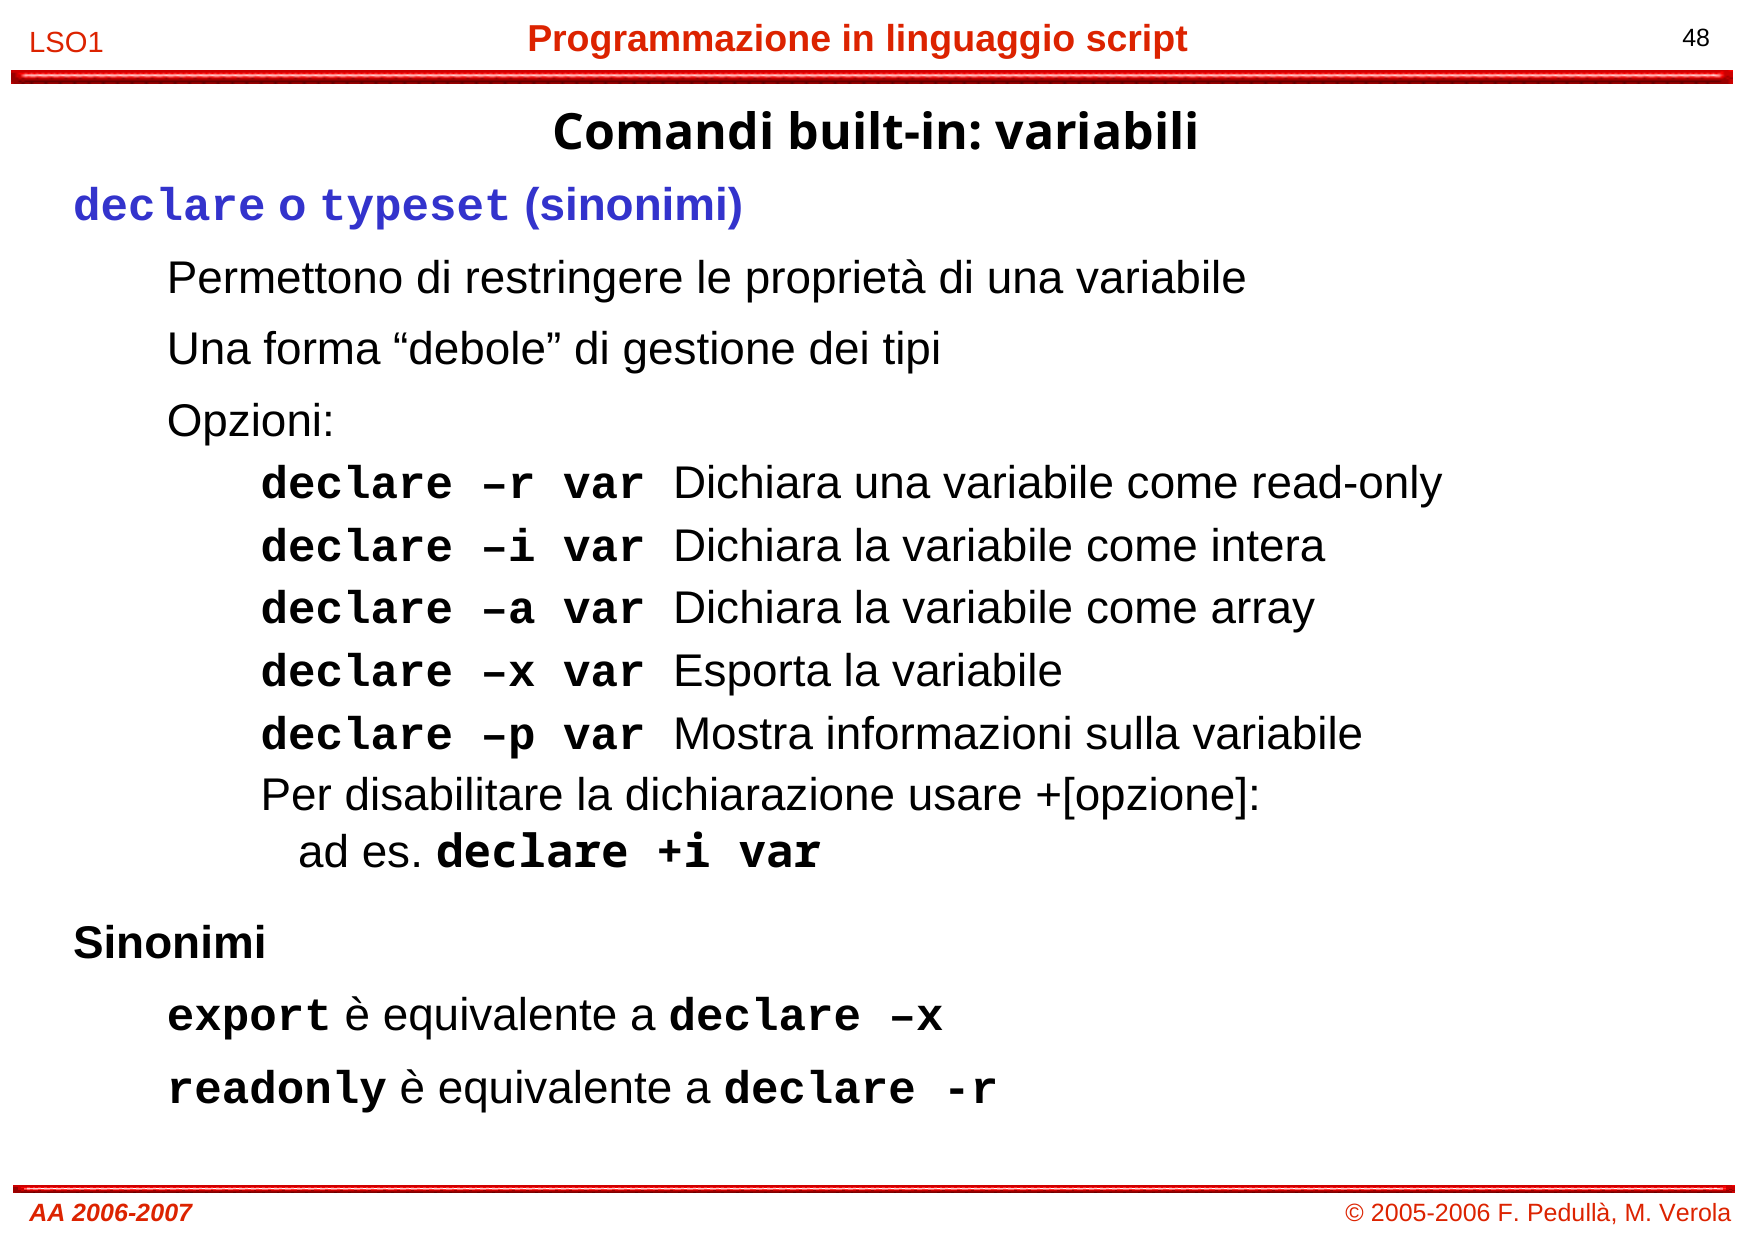

# Comandi built-in: variabili
declare o typeset (sinonimi)
Permettono di restringere le proprietà di una variabile
Una forma “debole” di gestione dei tipi
Opzioni:
declare –r var	Dichiara una variabile come read-only
declare –i var	Dichiara la variabile come intera
declare –a var	Dichiara la variabile come array
declare –x var	Esporta la variabile
declare –p var	Mostra informazioni sulla variabile
Per disabilitare la dichiarazione usare +[opzione]:
ad es. declare +i var
Sinonimi
export è equivalente a declare –x
readonly è equivalente a declare -r